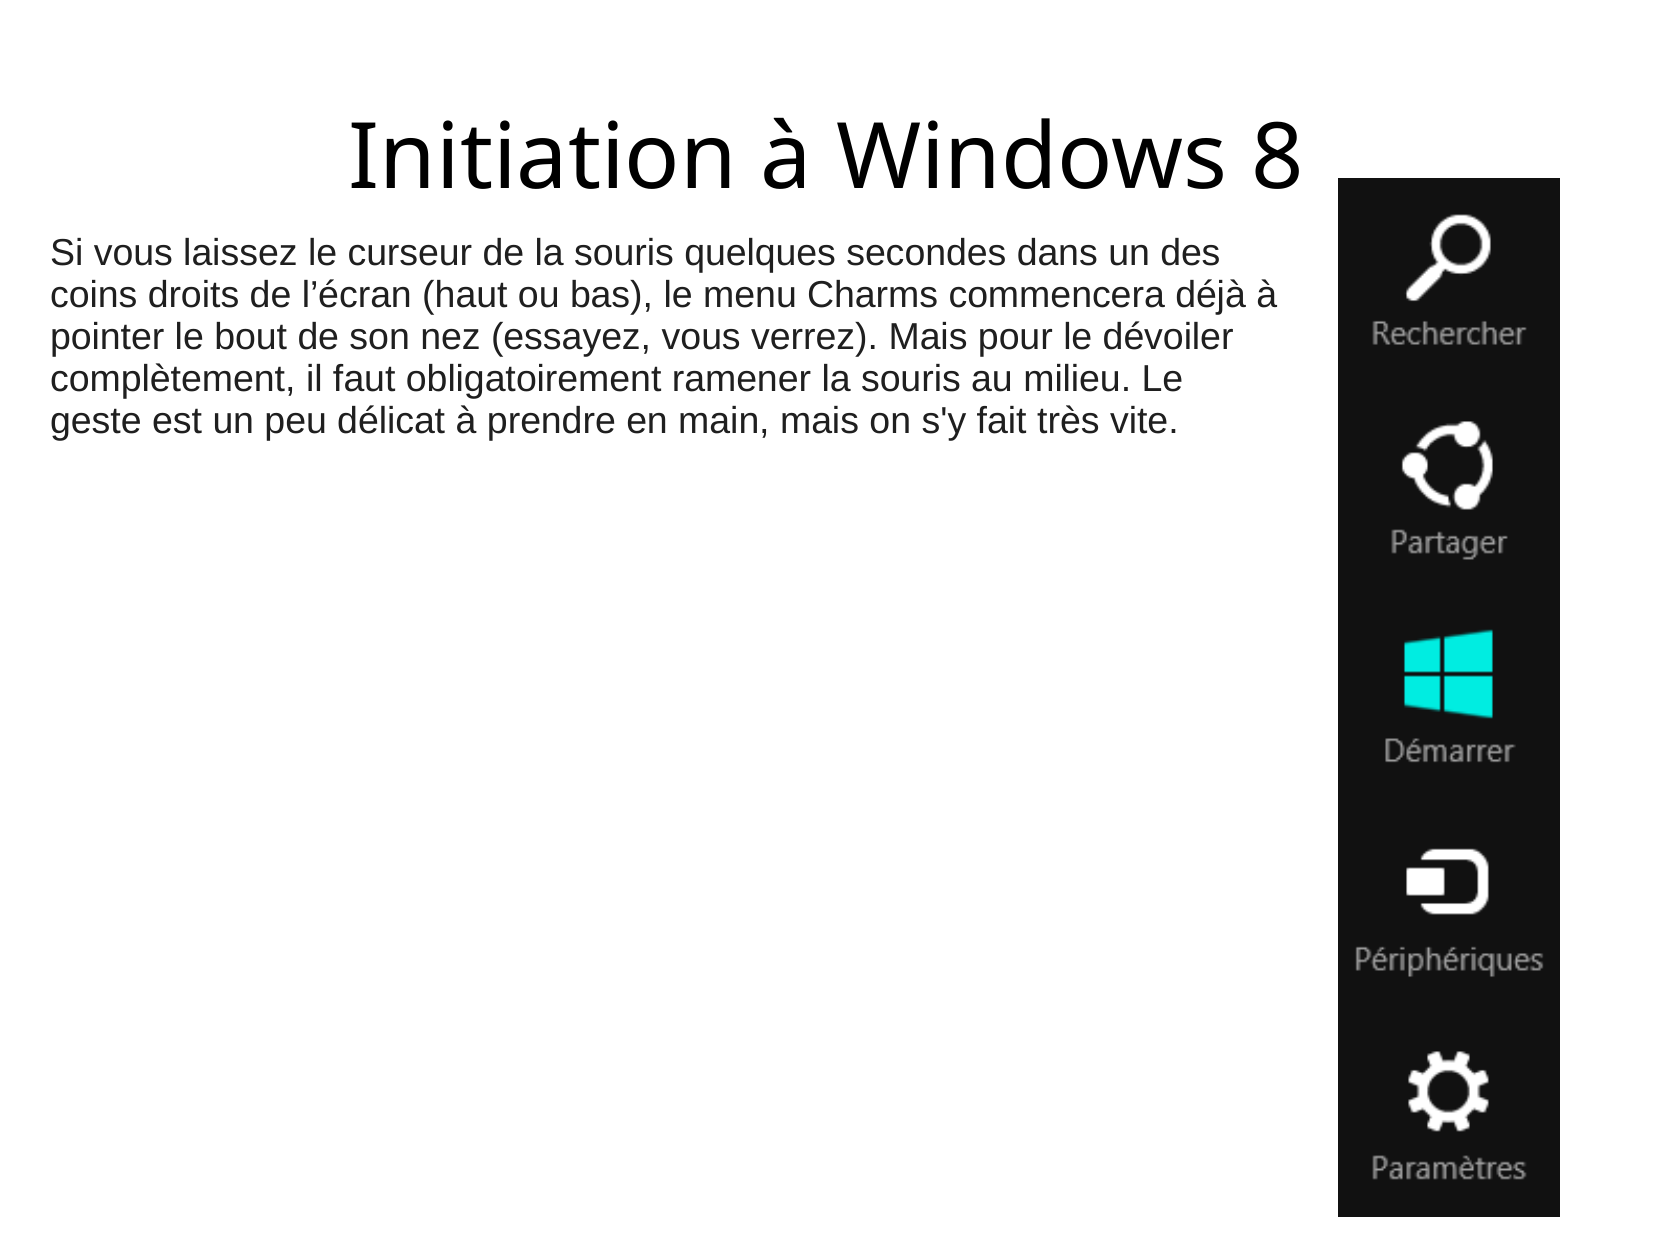

# Initiation à Windows 8
Si vous laissez le curseur de la souris quelques secondes dans un des coins droits de l’écran (haut ou bas), le menu Charms commencera déjà à pointer le bout de son nez (essayez, vous verrez). Mais pour le dévoiler complètement, il faut obligatoirement ramener la souris au milieu. Le geste est un peu délicat à prendre en main, mais on s'y fait très vite.